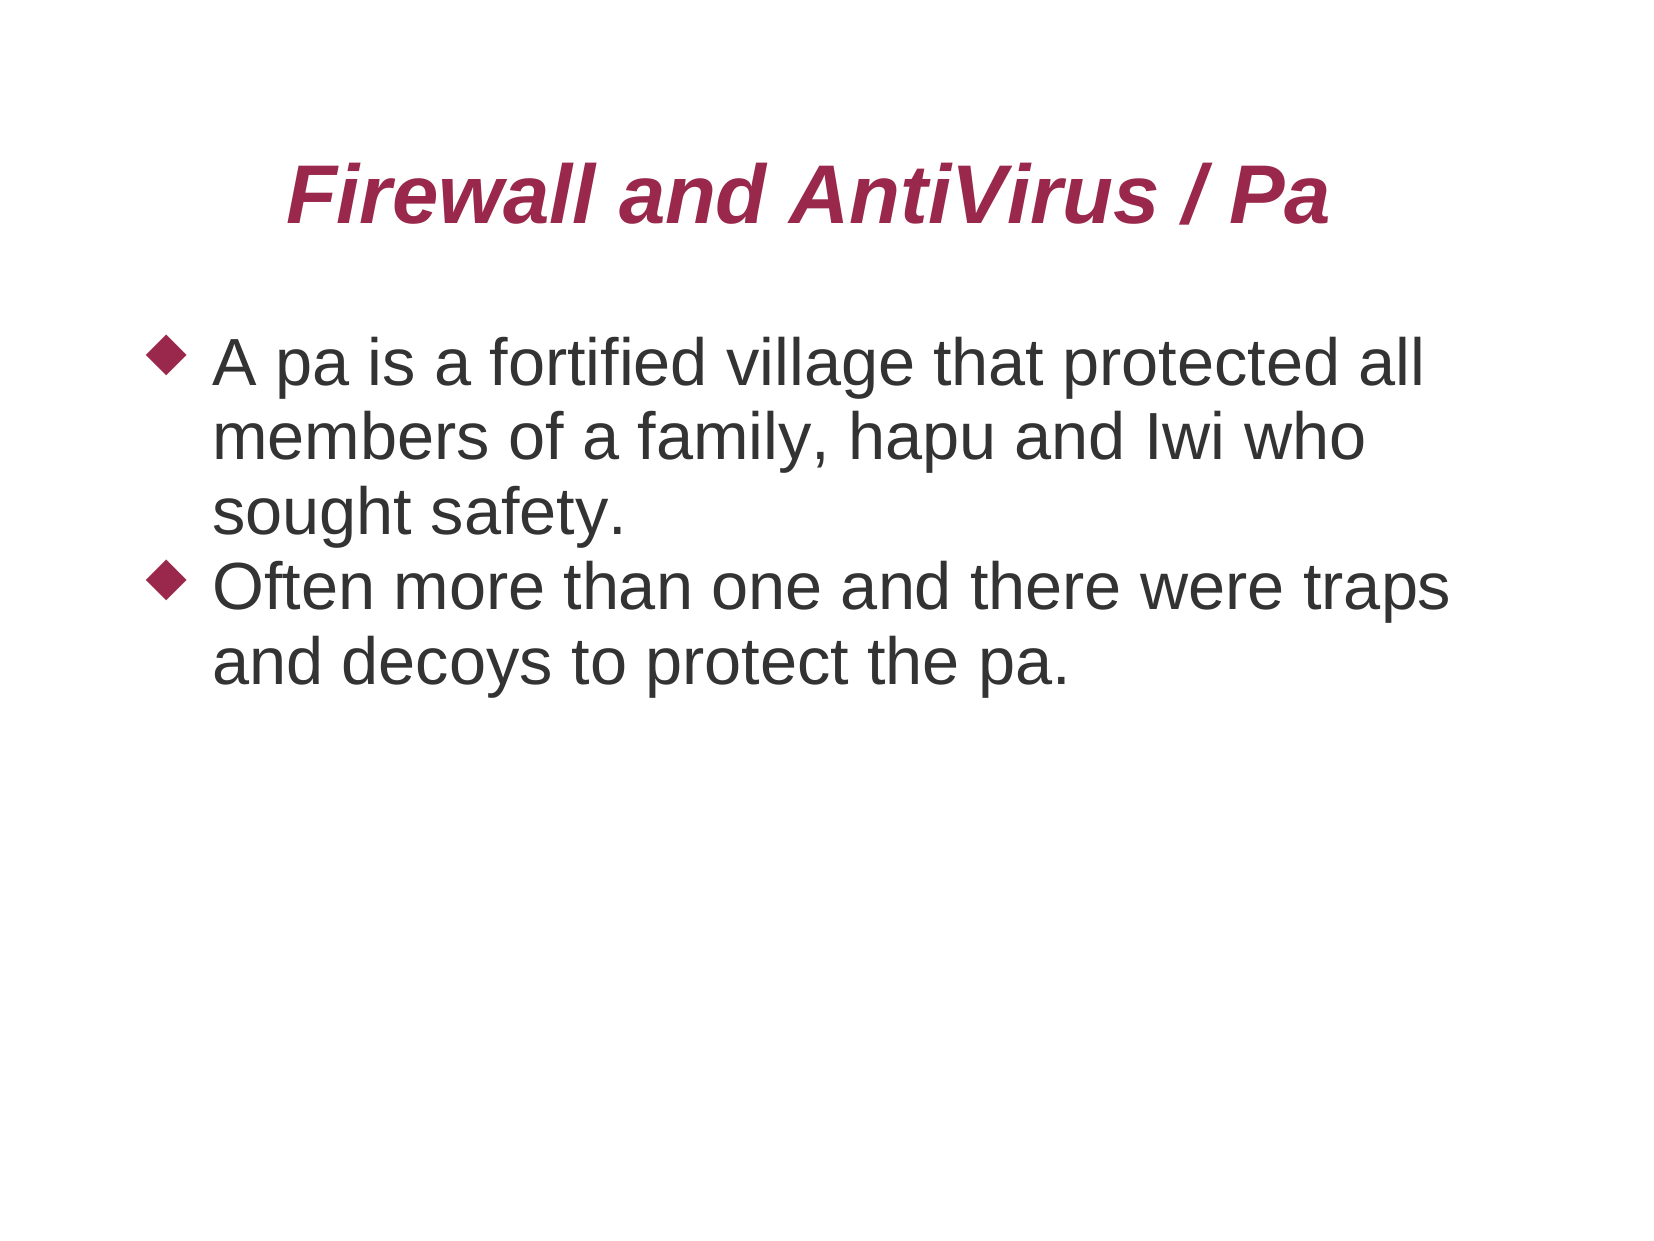

# Firewall and AntiVirus / Pa
A pa is a fortified village that protected all members of a family, hapu and Iwi who sought safety.
Often more than one and there were traps and decoys to protect the pa.